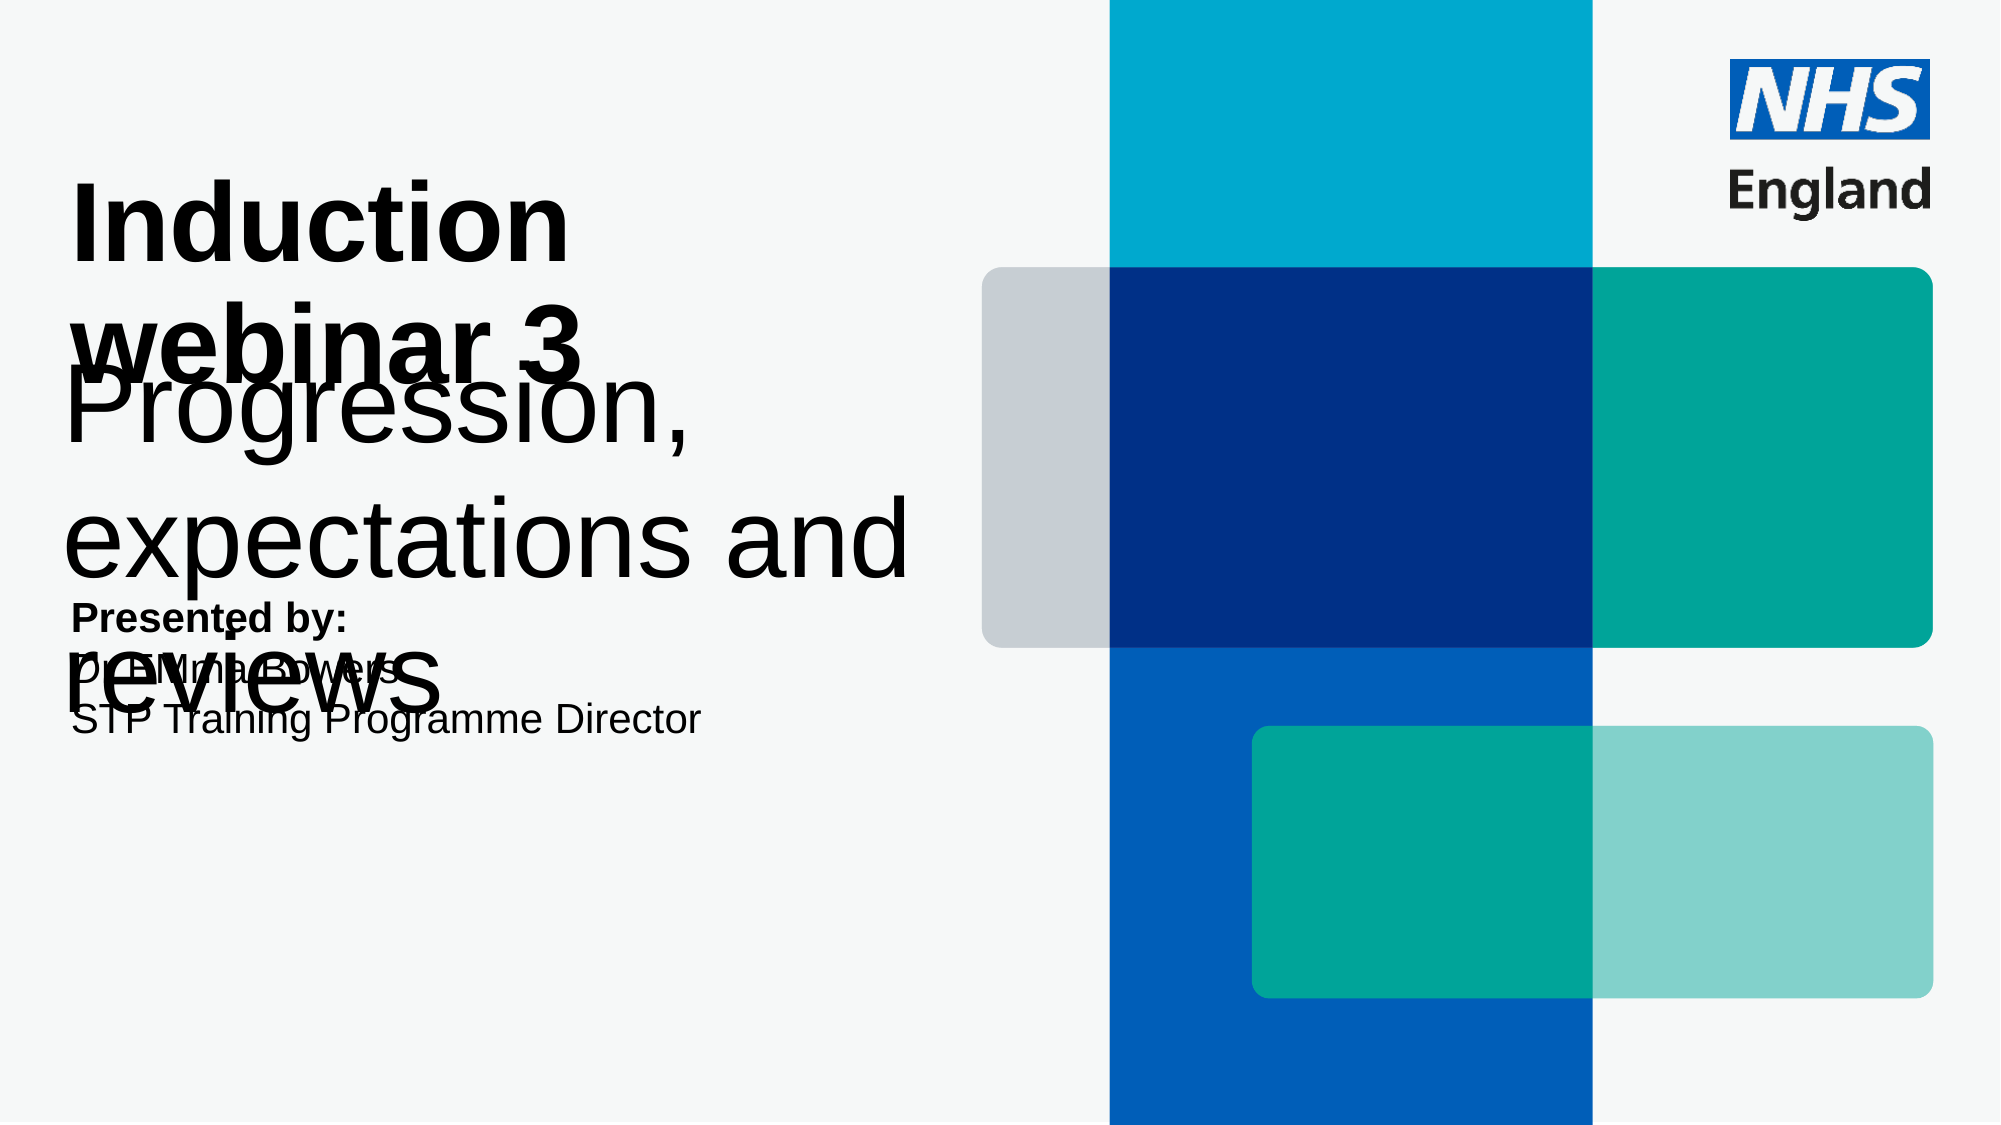

# Induction webinar 3
Progression, expectations and reviews
Presented by:
Dr EMma Bowers
STP Training Programme Director